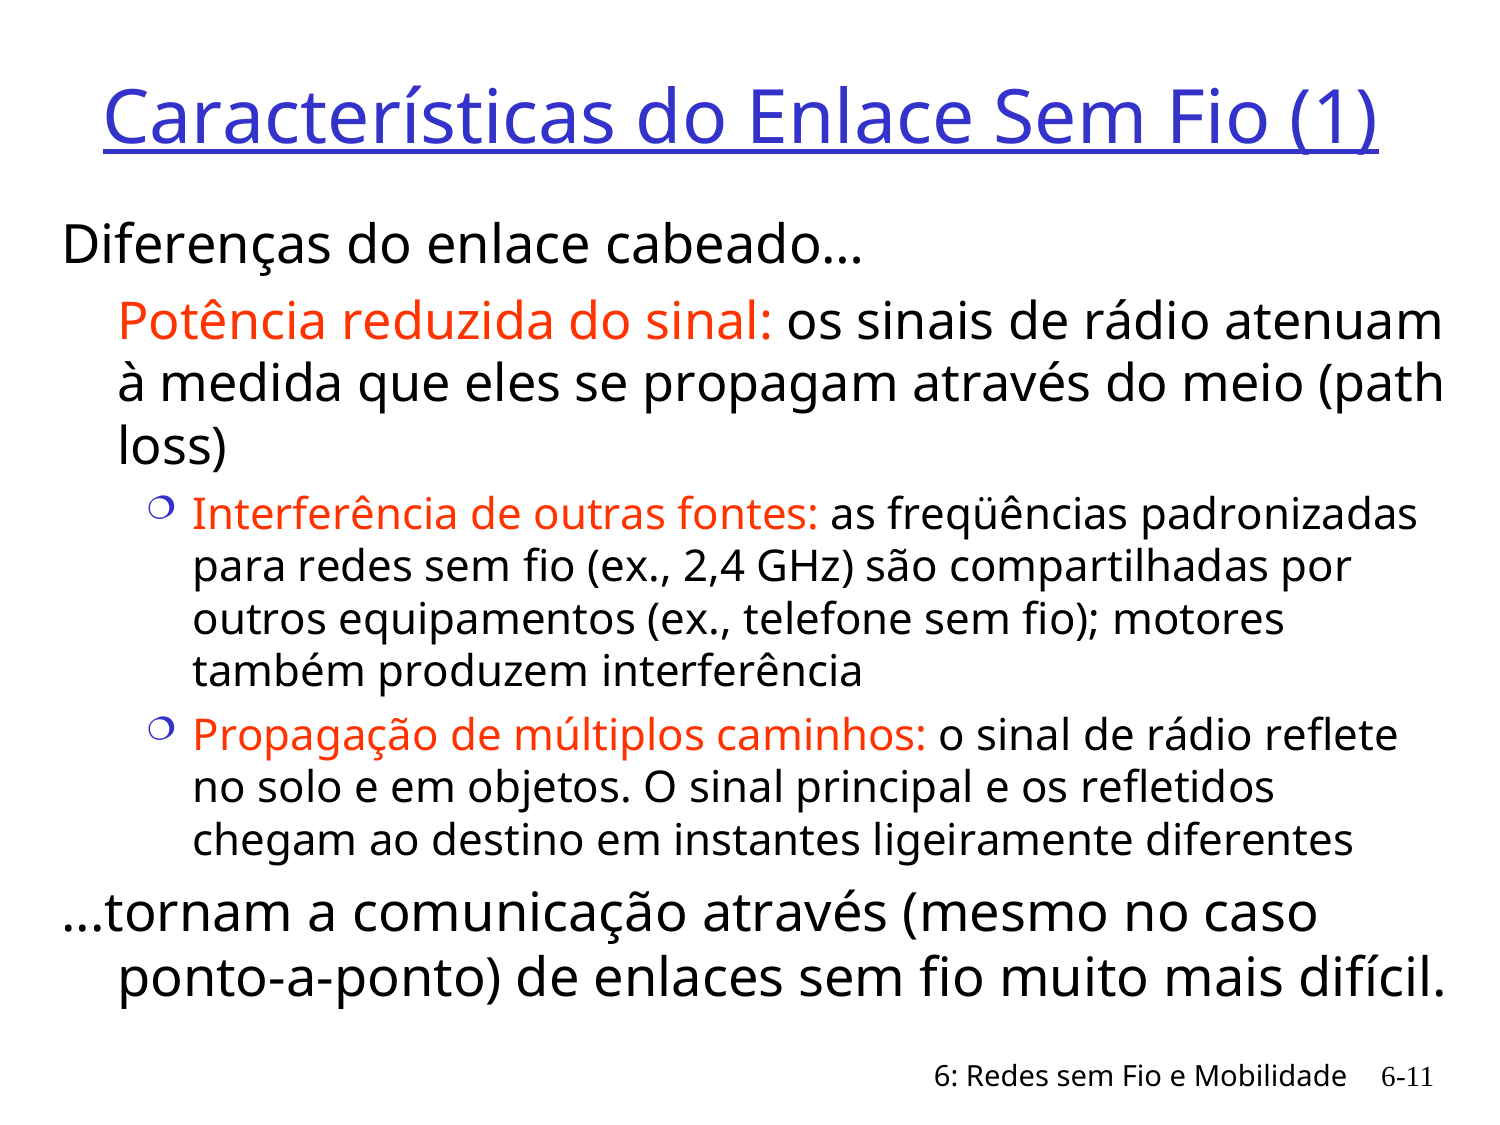

Características do Enlace Sem Fio (1)
Diferenças do enlace cabeado…
	Potência reduzida do sinal: os sinais de rádio atenuam à medida que eles se propagam através do meio (path loss)
Interferência de outras fontes: as freqüências padronizadas para redes sem fio (ex., 2,4 GHz) são compartilhadas por outros equipamentos (ex., telefone sem fio); motores também produzem interferência
Propagação de múltiplos caminhos: o sinal de rádio reflete no solo e em objetos. O sinal principal e os refletidos chegam ao destino em instantes ligeiramente diferentes
...tornam a comunicação através (mesmo no caso ponto-a-ponto) de enlaces sem fio muito mais difícil.
6: Redes sem Fio e Mobilidade